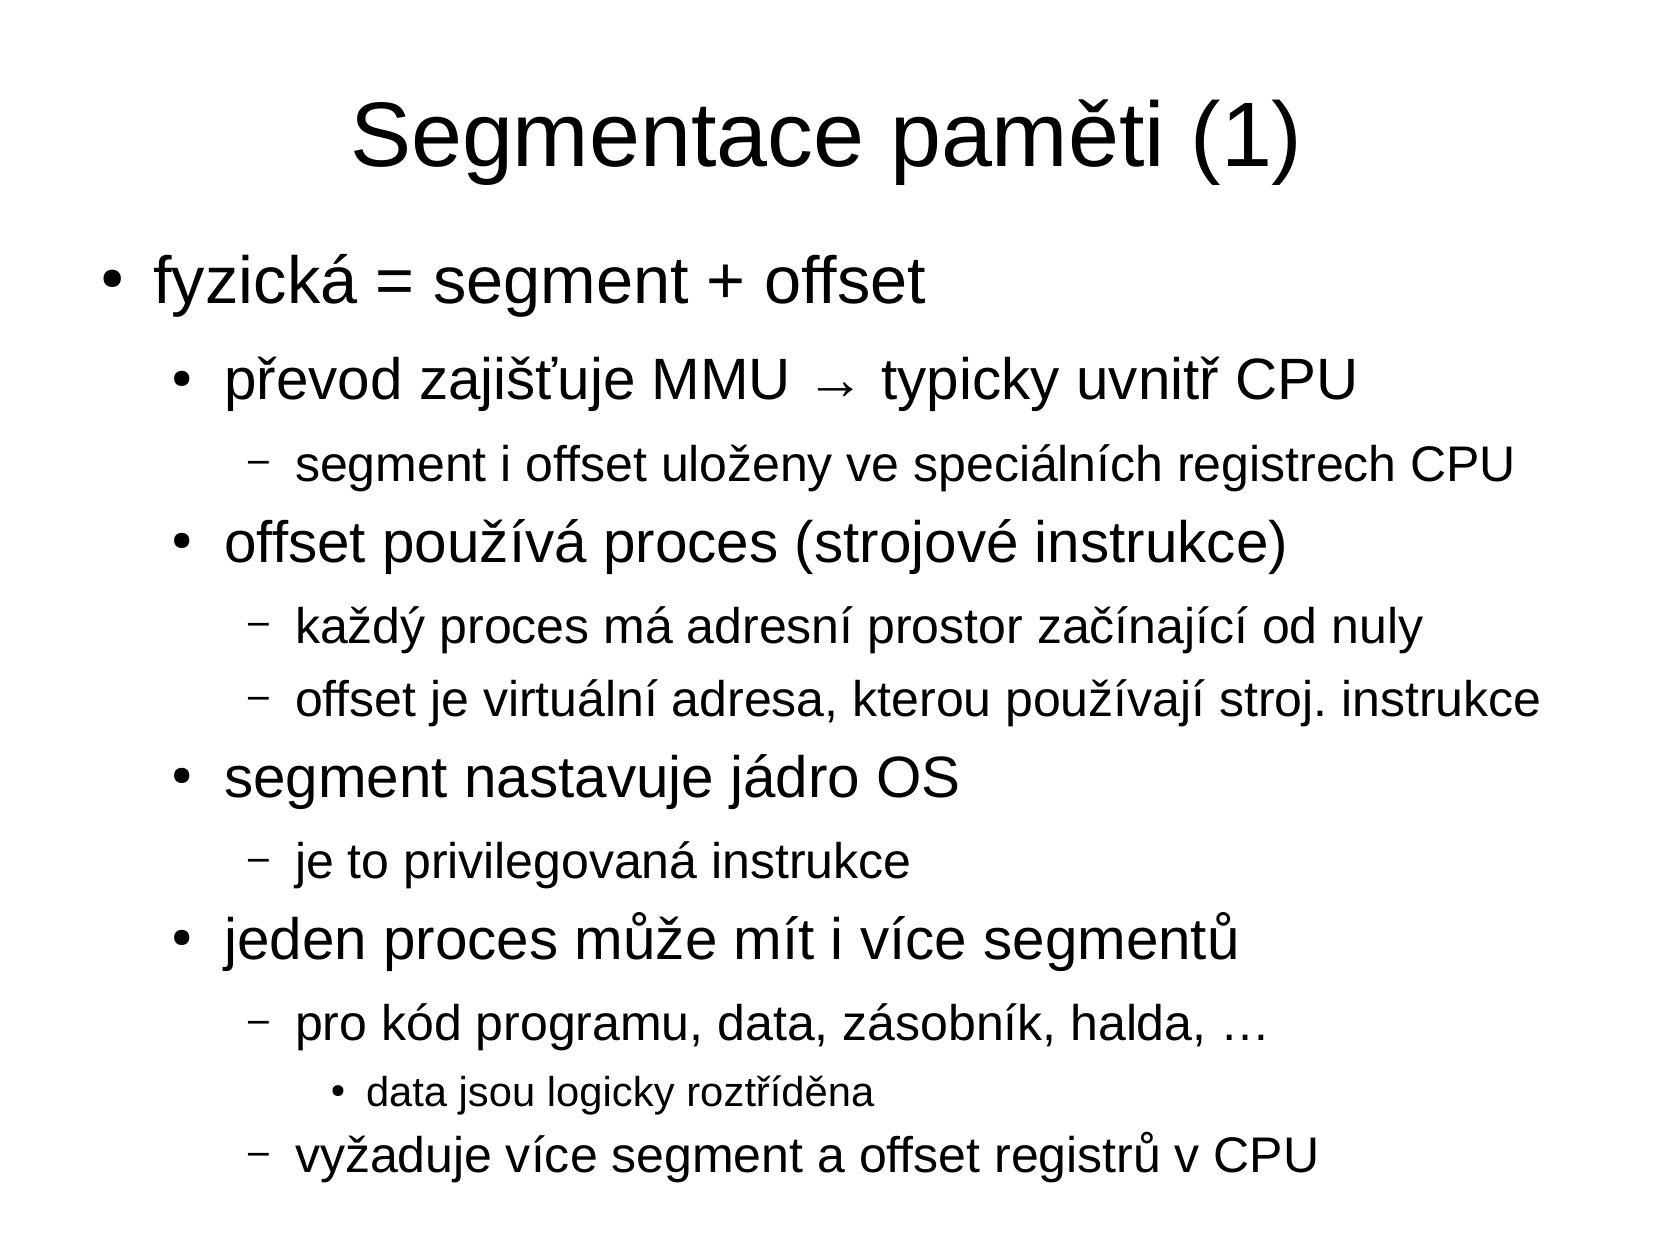

# Segmentace paměti (1)
fyzická = segment + offset
převod zajišťuje MMU → typicky uvnitř CPU
segment i offset uloženy ve speciálních registrech CPU
offset používá proces (strojové instrukce)
každý proces má adresní prostor začínající od nuly
offset je virtuální adresa, kterou používají stroj. instrukce
segment nastavuje jádro OS
je to privilegovaná instrukce
jeden proces může mít i více segmentů
pro kód programu, data, zásobník, halda, …
data jsou logicky roztříděna
vyžaduje více segment a offset registrů v CPU